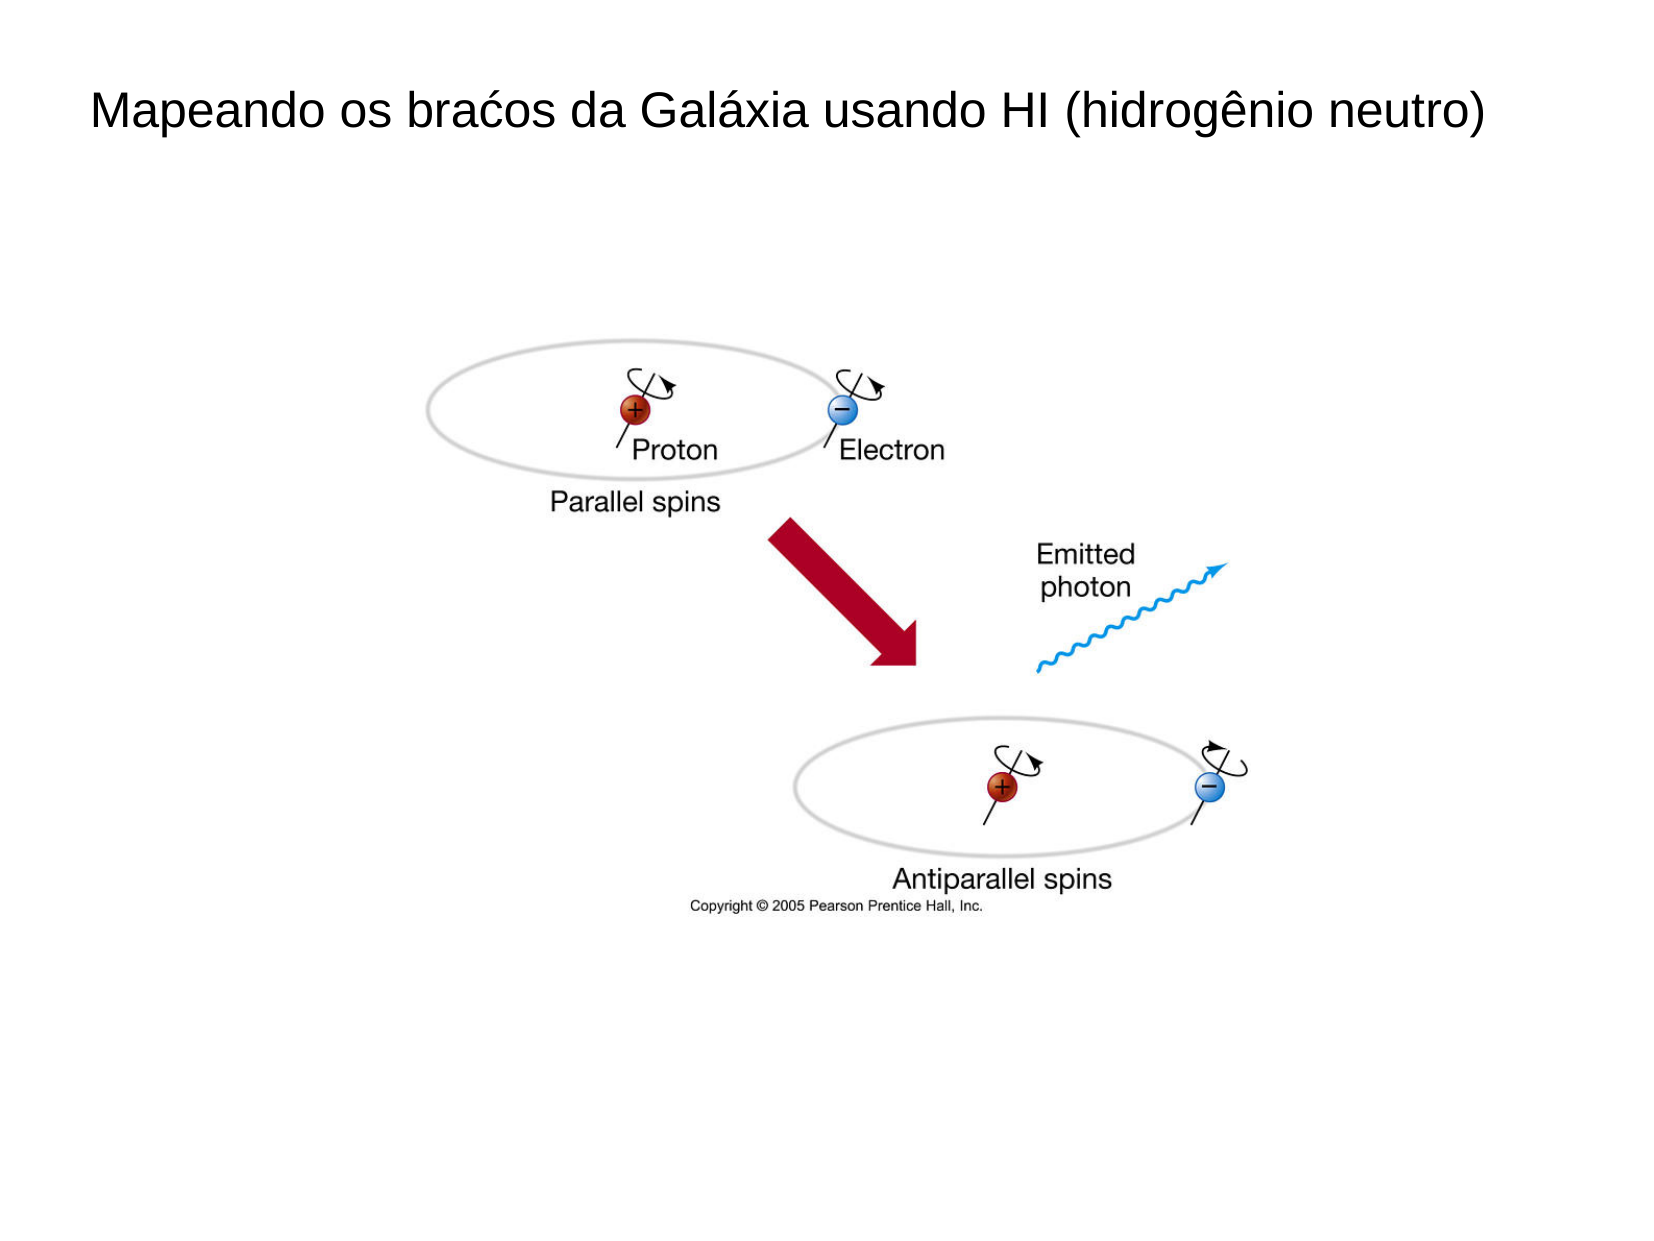

Mapeando os braćos da Galáxia usando HI (hidrogênio neutro)